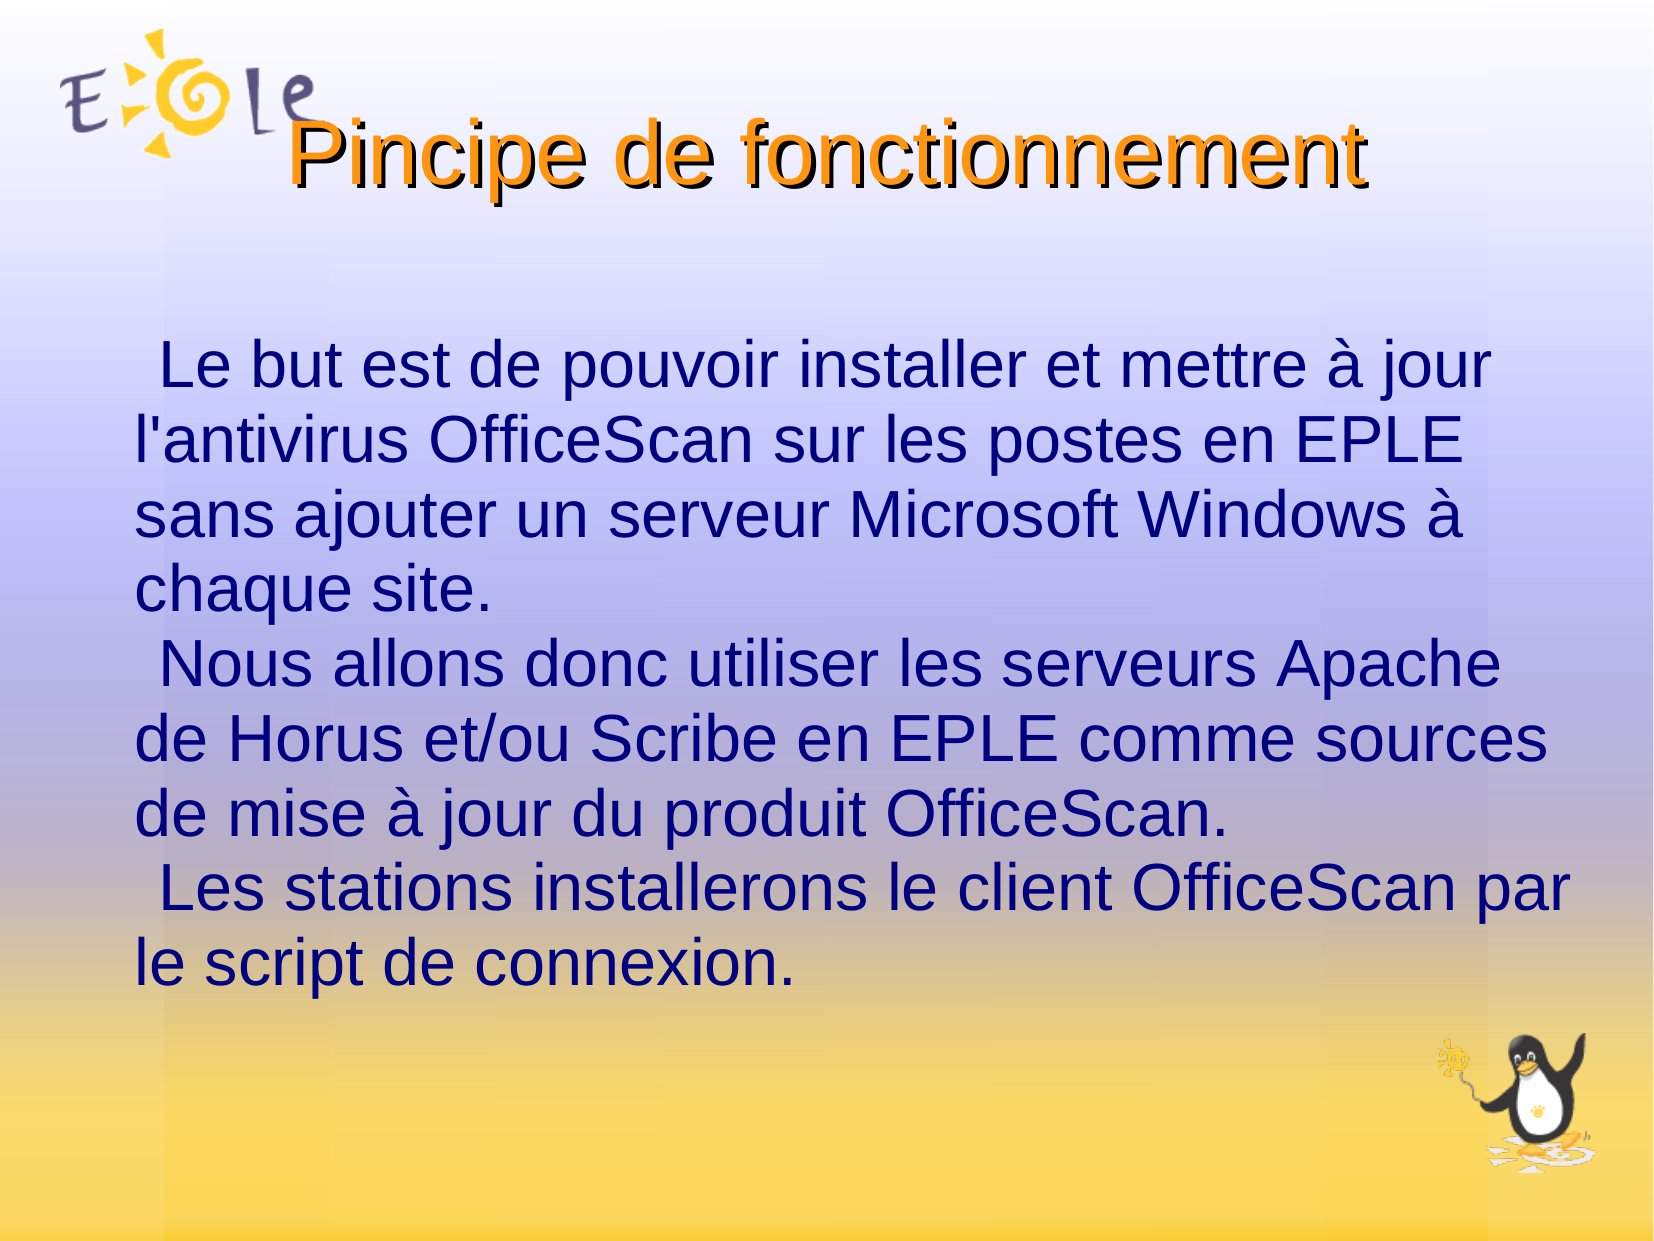

# Pincipe de fonctionnement
Le but est de pouvoir installer et mettre à jour l'antivirus OfficeScan sur les postes en EPLE sans ajouter un serveur Microsoft Windows à chaque site.
Nous allons donc utiliser les serveurs Apache de Horus et/ou Scribe en EPLE comme sources de mise à jour du produit OfficeScan.
Les stations installerons le client OfficeScan par le script de connexion.